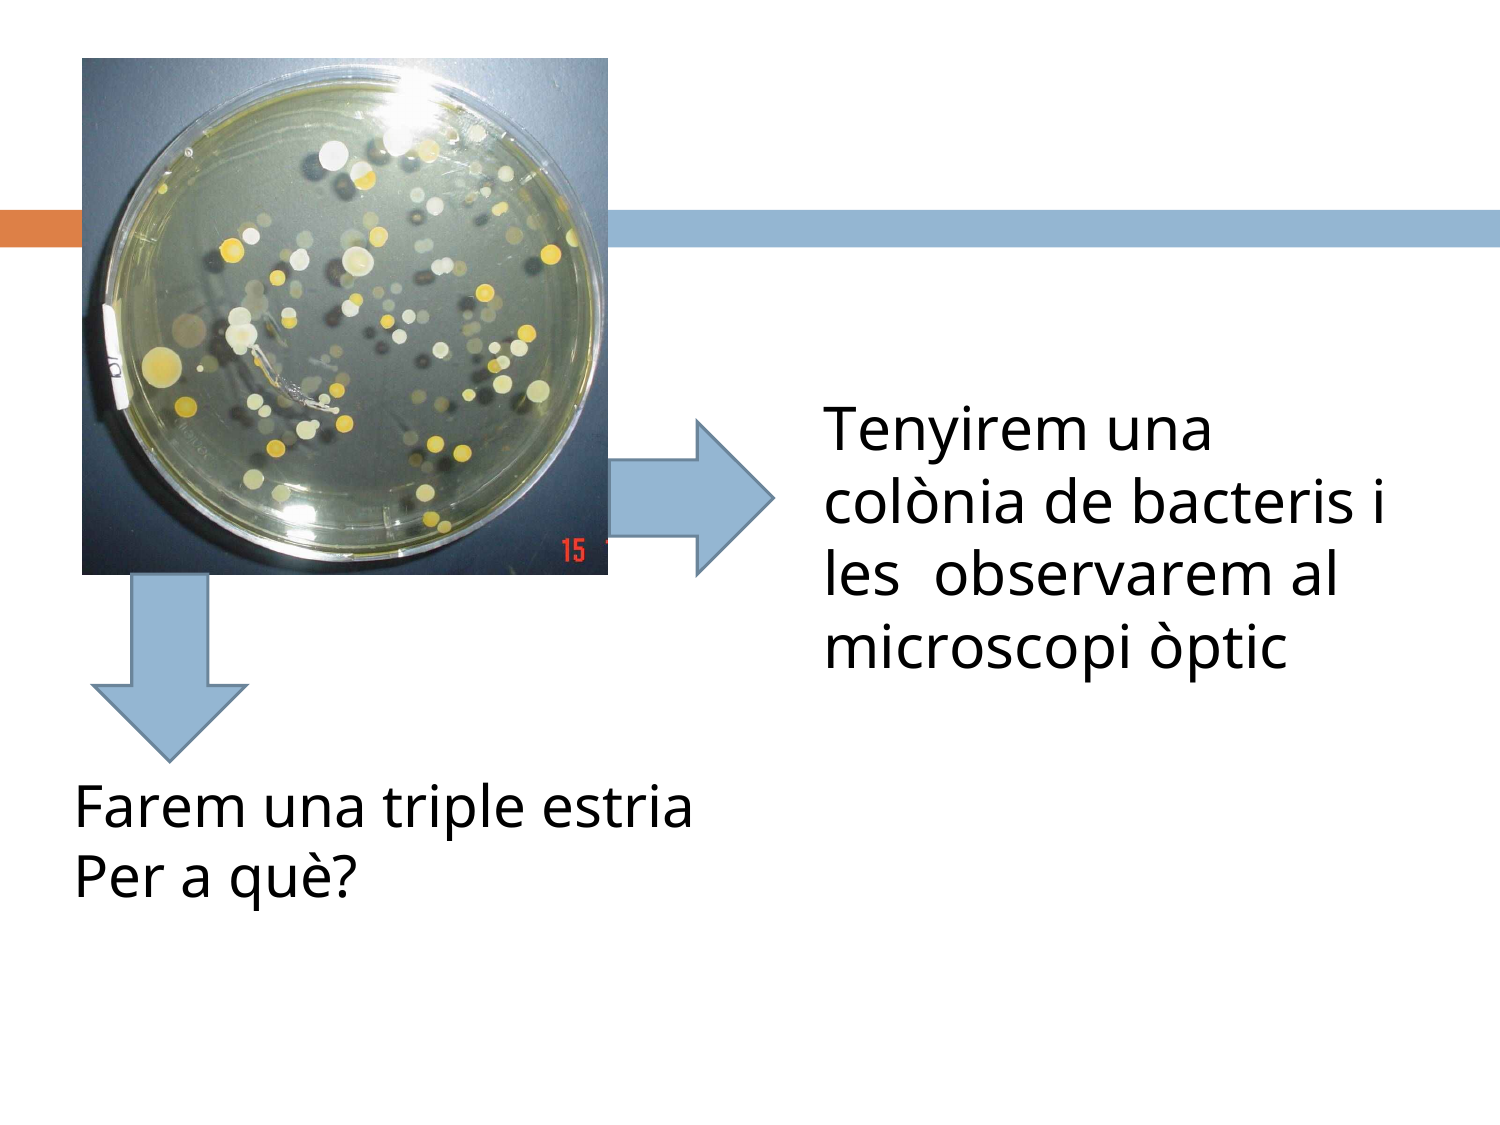

# Tenyirem una colònia de bacteris i les observarem al microscopi òptic
Farem una triple estria
Per a què?